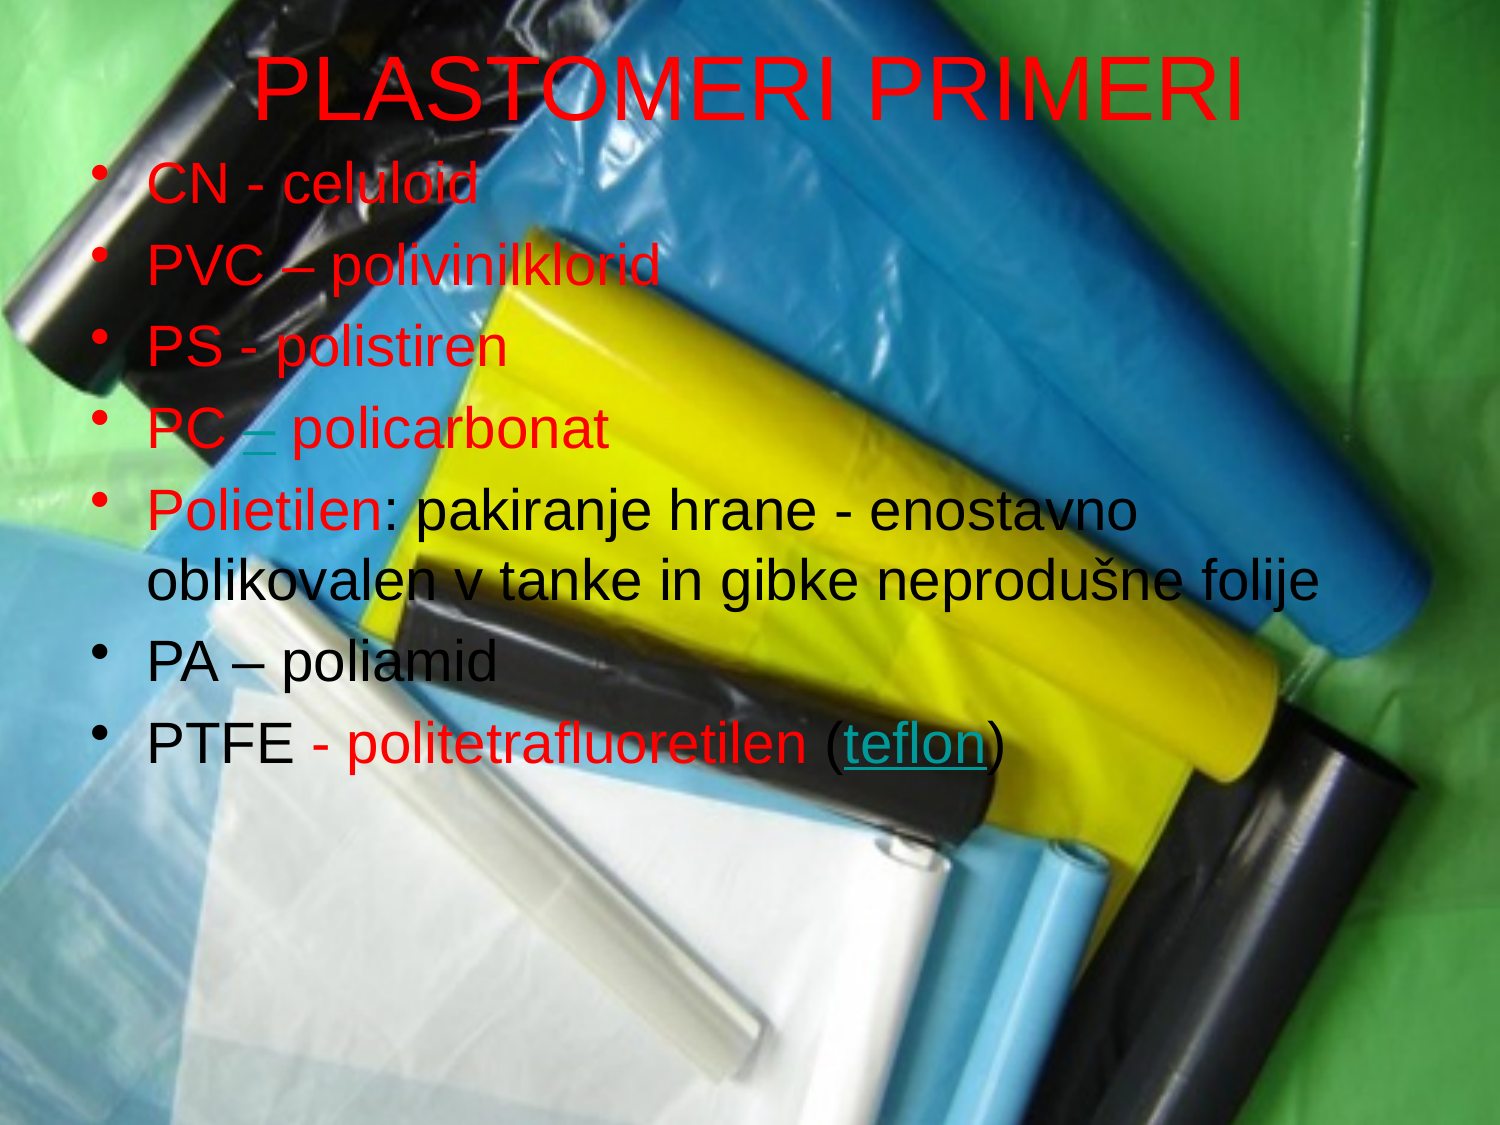

# PLASTOMERI PRIMERI
CN - celuloid
PVC – polivinilklorid
PS - polistiren
PC – policarbonat
Polietilen: pakiranje hrane - enostavno oblikovalen v tanke in gibke neprodušne folije
PA – poliamid
PTFE - politetrafluoretilen (teflon)